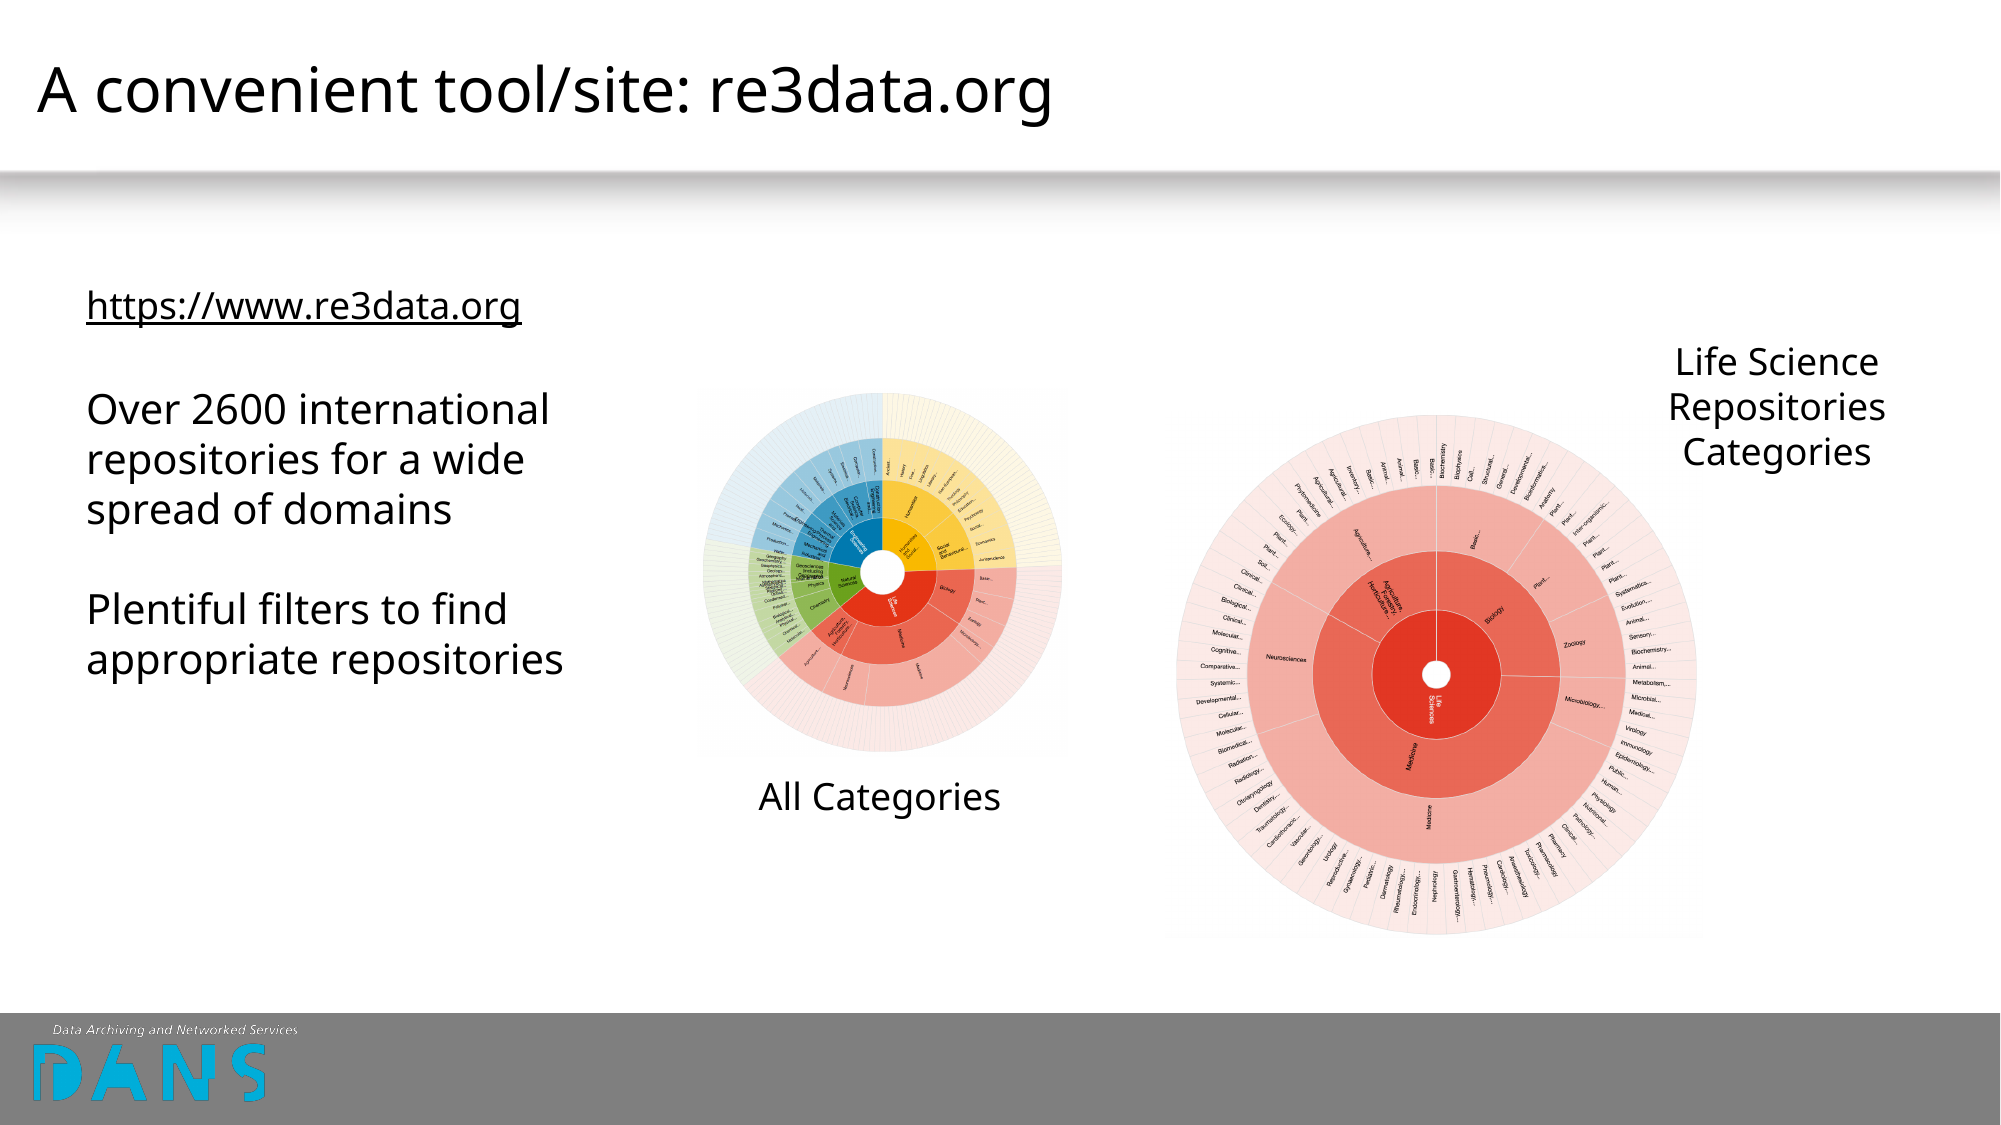

# A convenient tool/site: re3data.org
https://www.re3data.org
Over 2600 international repositories for a wide spread of domains
Plentiful filters to find appropriate repositories
Life Science Repositories
Categories
All Categories